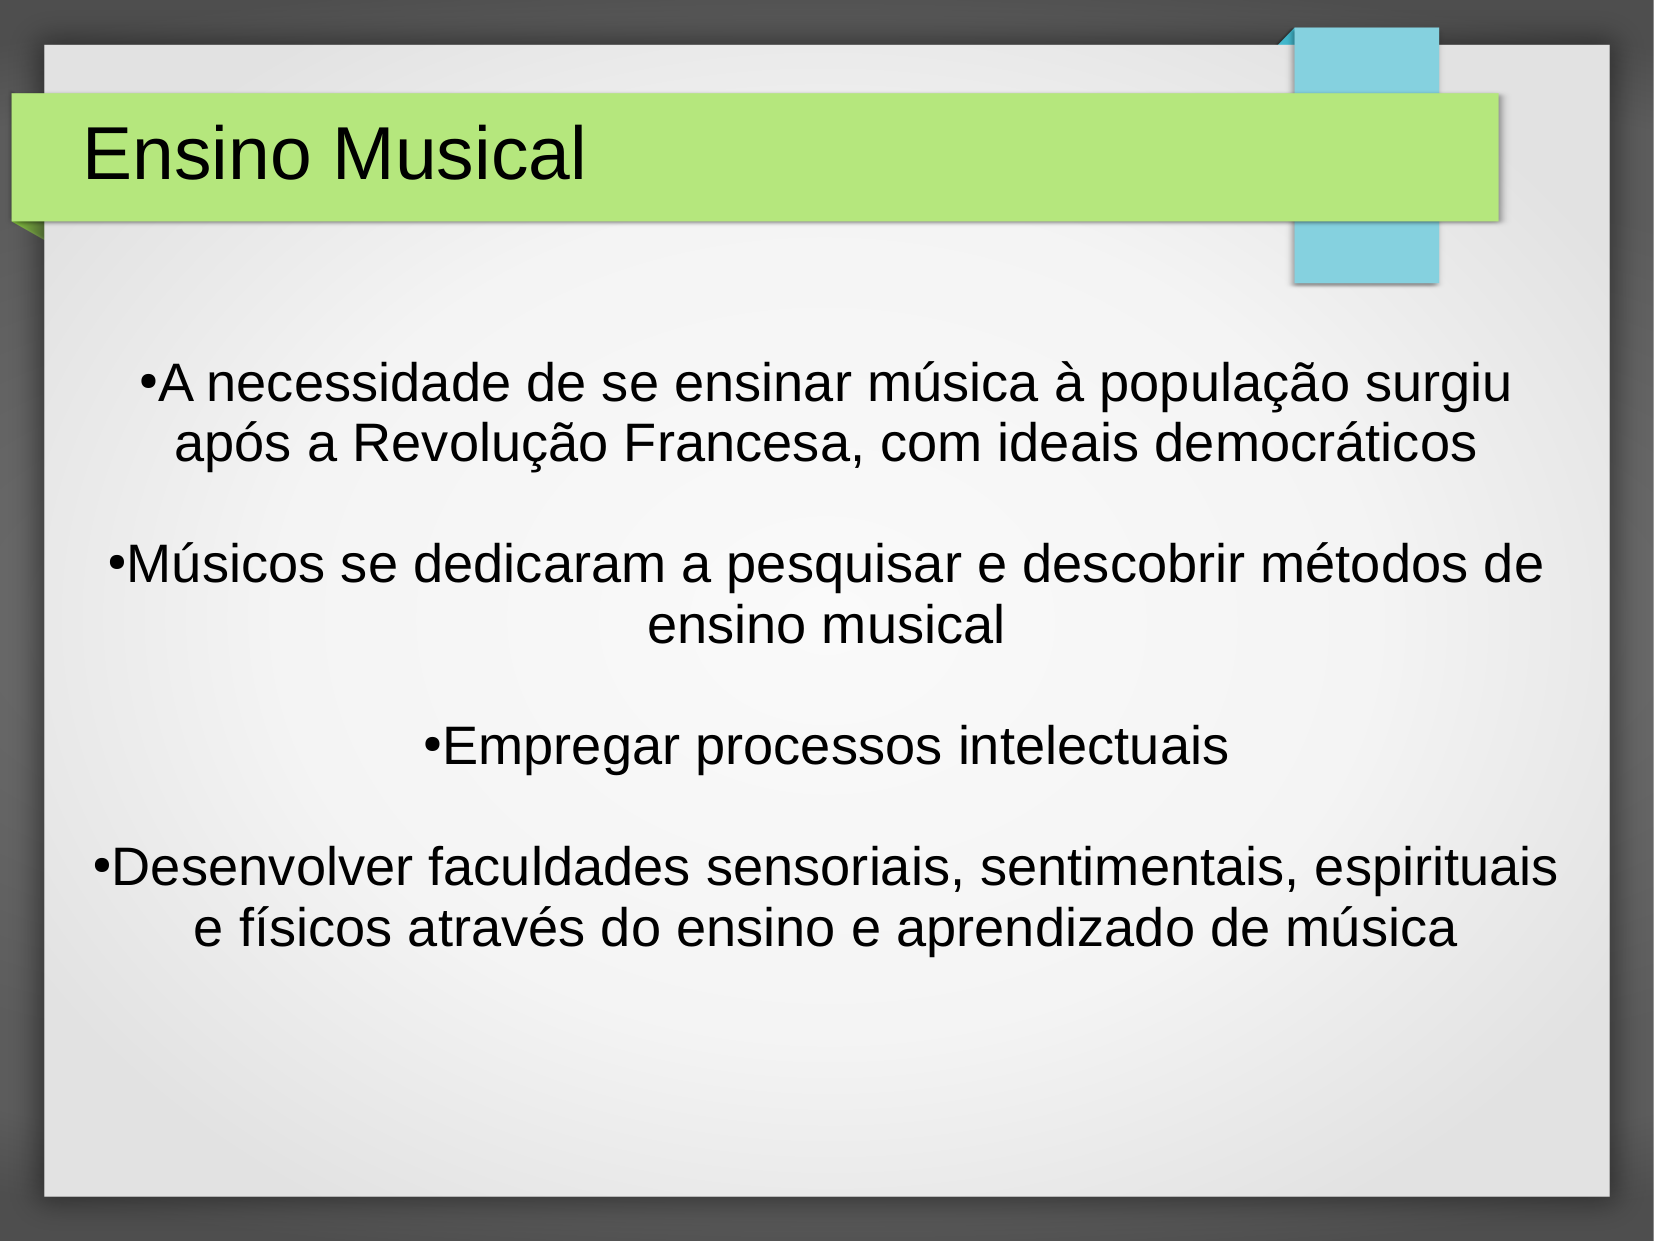

# Ensino Musical
A necessidade de se ensinar música à população surgiu após a Revolução Francesa, com ideais democráticos
Músicos se dedicaram a pesquisar e descobrir métodos de ensino musical
Empregar processos intelectuais
Desenvolver faculdades sensoriais, sentimentais, espirituais e físicos através do ensino e aprendizado de música